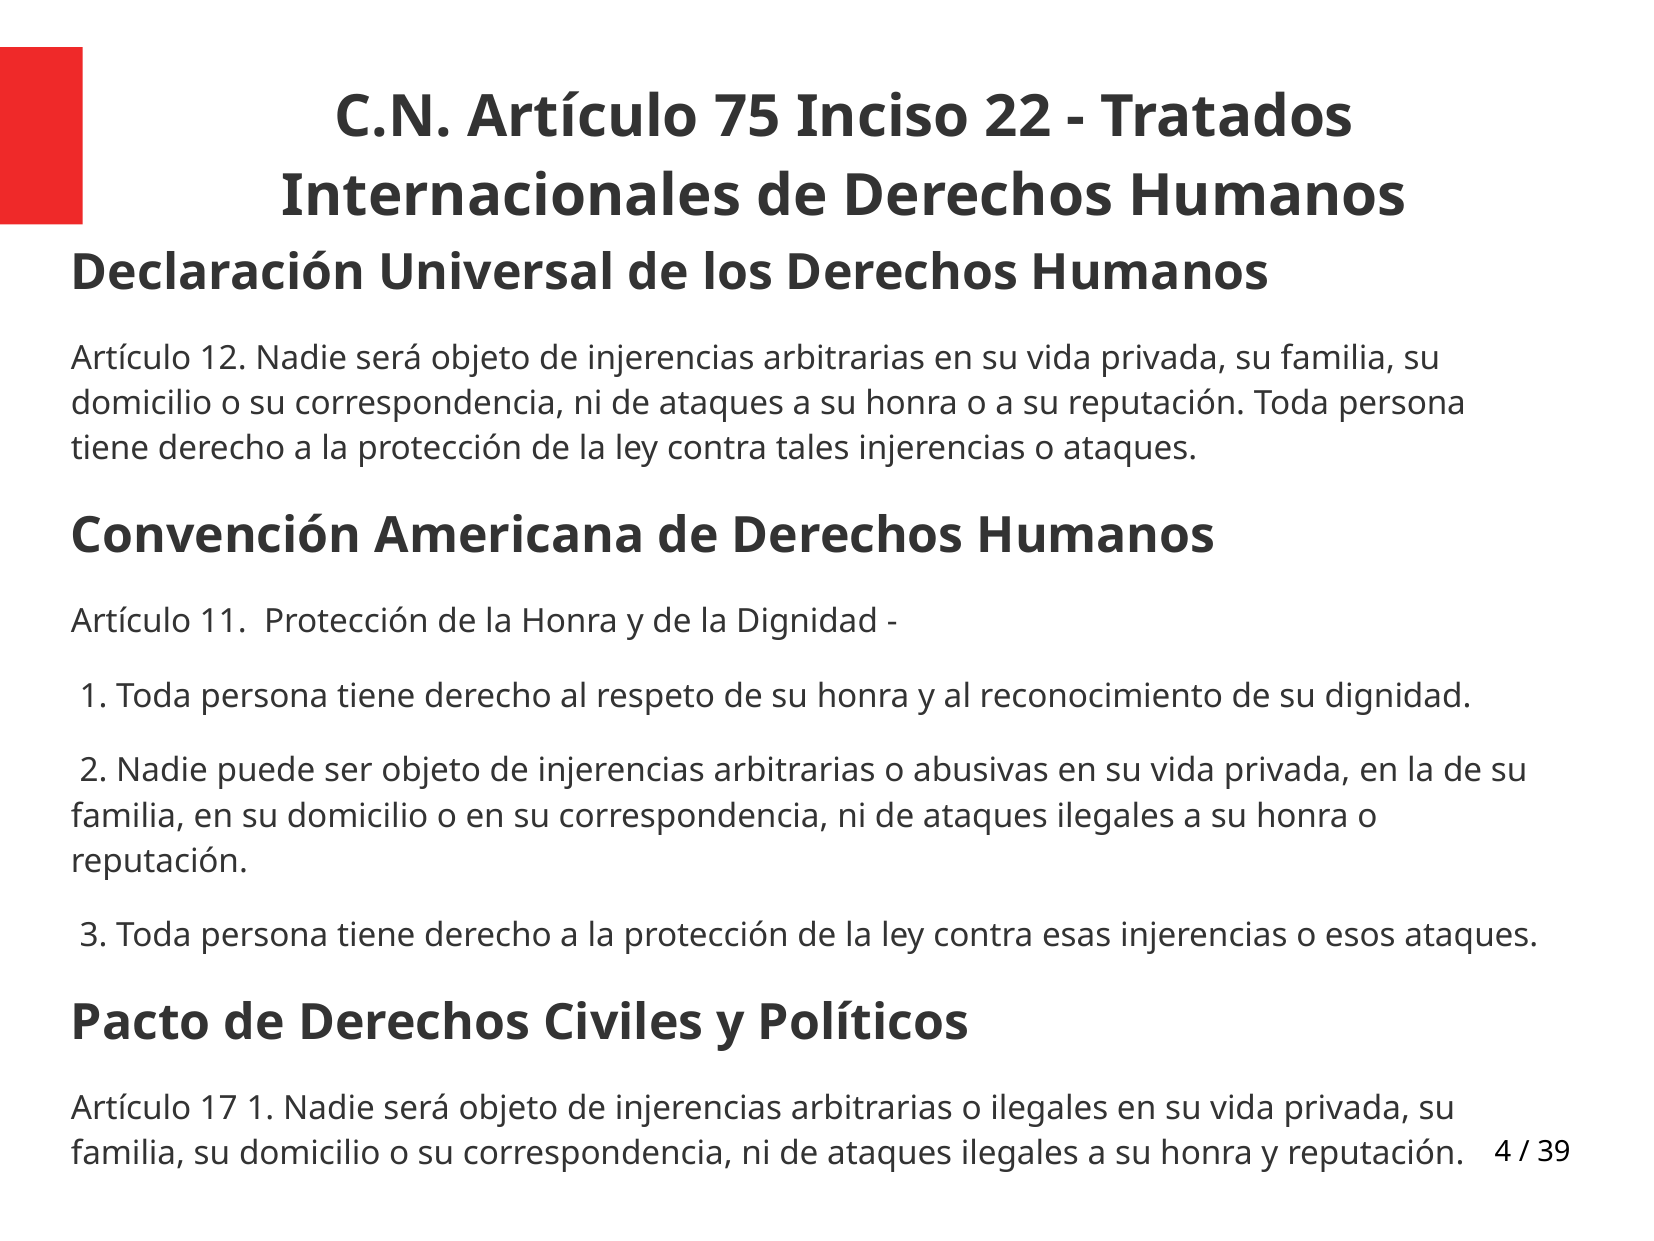

# C.N. Artículo 75 Inciso 22 - Tratados Internacionales de Derechos Humanos
Declaración Universal de los Derechos Humanos
Artículo 12. Nadie será objeto de injerencias arbitrarias en su vida privada, su familia, su domicilio o su correspondencia, ni de ataques a su honra o a su reputación. Toda persona tiene derecho a la protección de la ley contra tales injerencias o ataques.
Convención Americana de Derechos Humanos
Artículo 11. Protección de la Honra y de la Dignidad -
 1. Toda persona tiene derecho al respeto de su honra y al reconocimiento de su dignidad.
 2. Nadie puede ser objeto de injerencias arbitrarias o abusivas en su vida privada, en la de su familia, en su domicilio o en su correspondencia, ni de ataques ilegales a su honra o reputación.
 3. Toda persona tiene derecho a la protección de la ley contra esas injerencias o esos ataques.
Pacto de Derechos Civiles y Políticos
Artículo 17 1. Nadie será objeto de injerencias arbitrarias o ilegales en su vida privada, su familia, su domicilio o su correspondencia, ni de ataques ilegales a su honra y reputación.
4